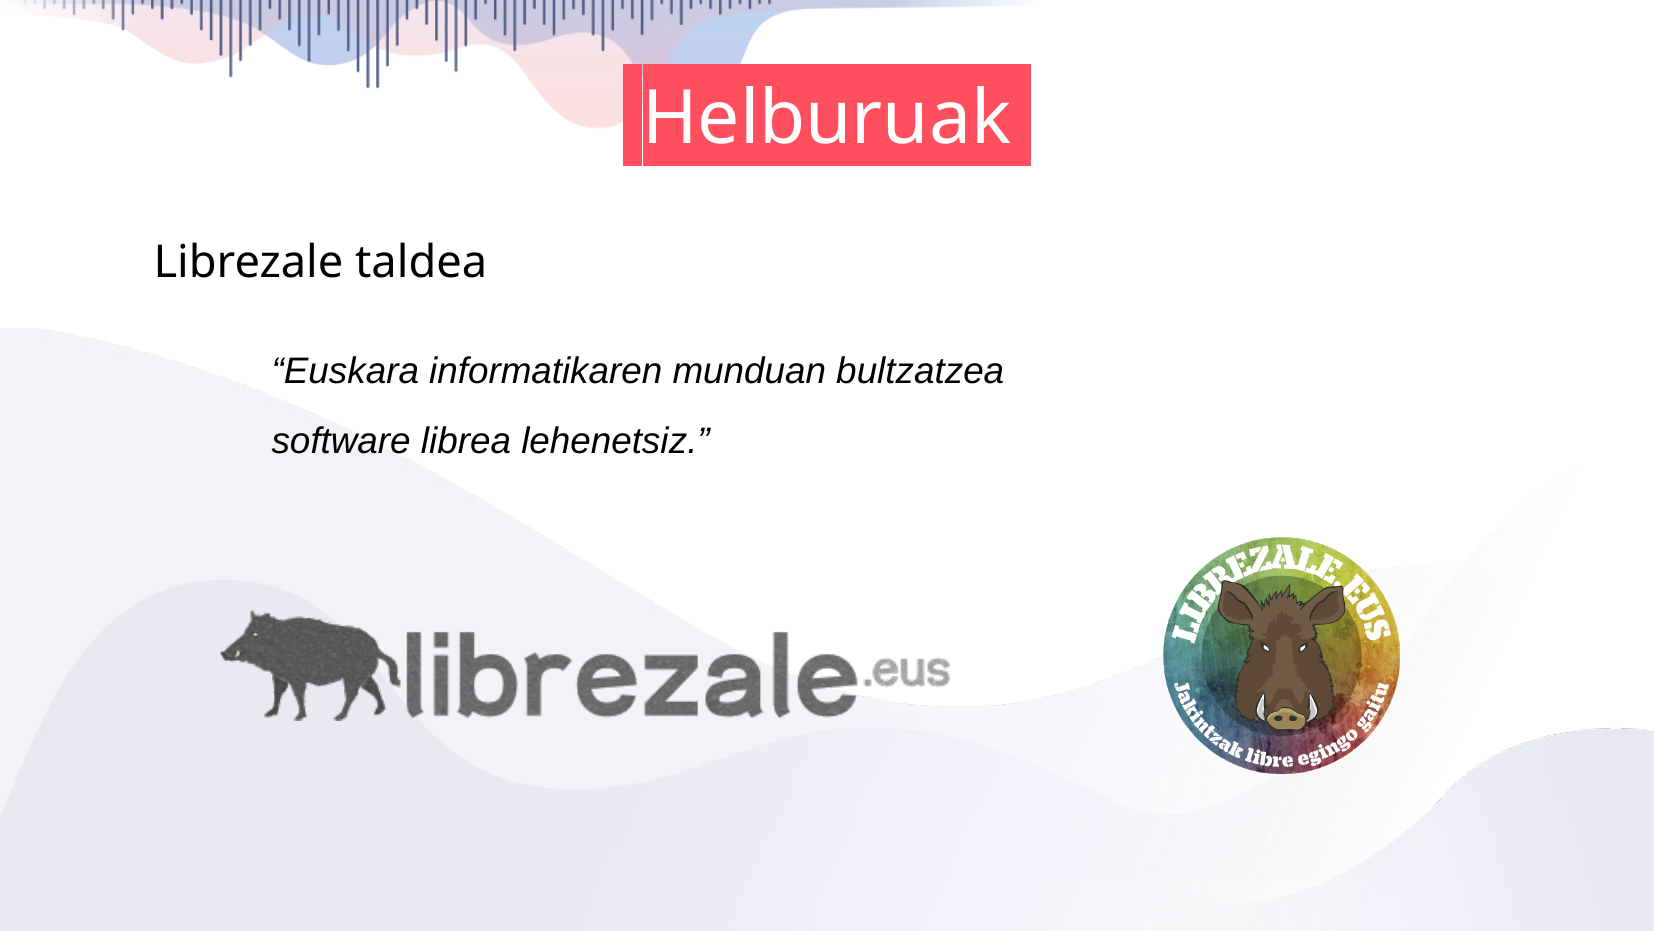

# Helburuak
Librezale taldea
“Euskara informatikaren munduan bultzatzea
software librea lehenetsiz.”